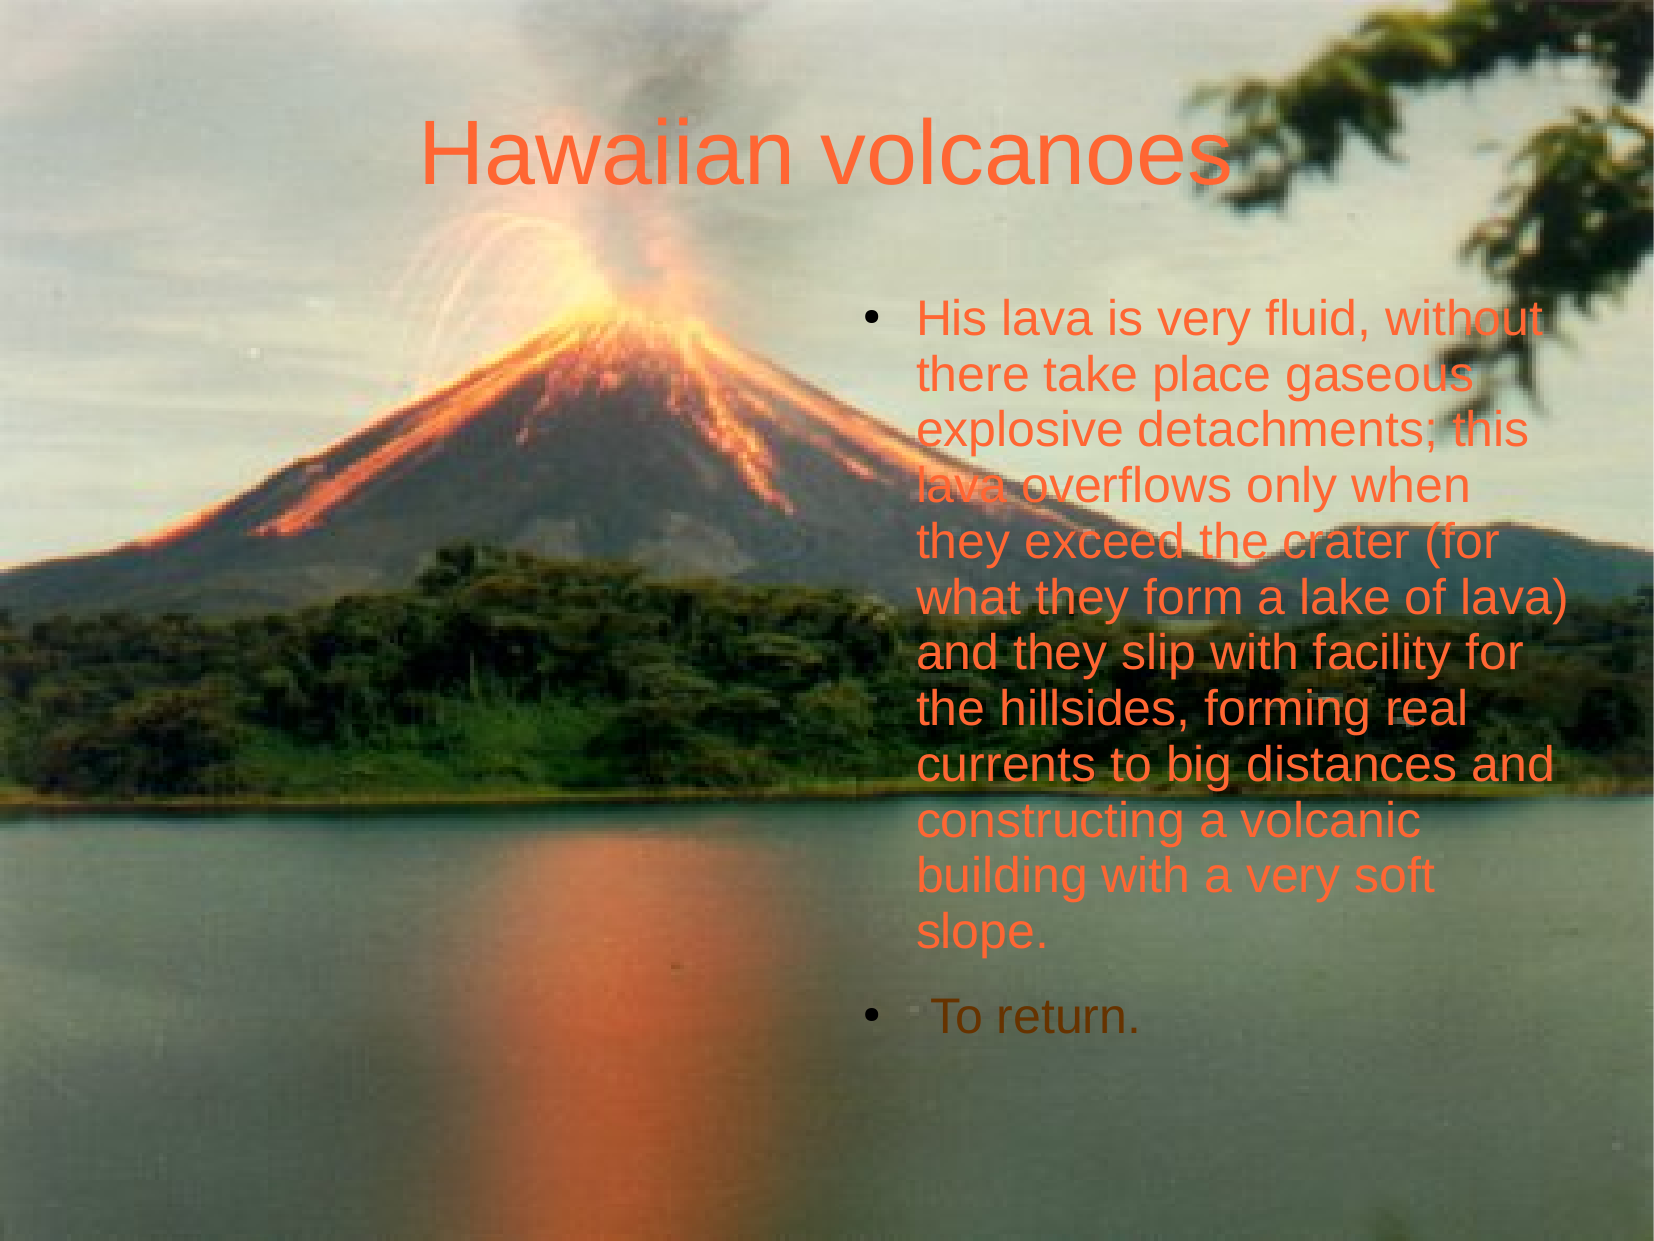

# Hawaiian volcanoes
His lava is very fluid, without there take place gaseous explosive detachments; this lava overflows only when they exceed the crater (for what they form a lake of lava) and they slip with facility for the hillsides, forming real currents to big distances and constructing a volcanic building with a very soft slope.
 To return.